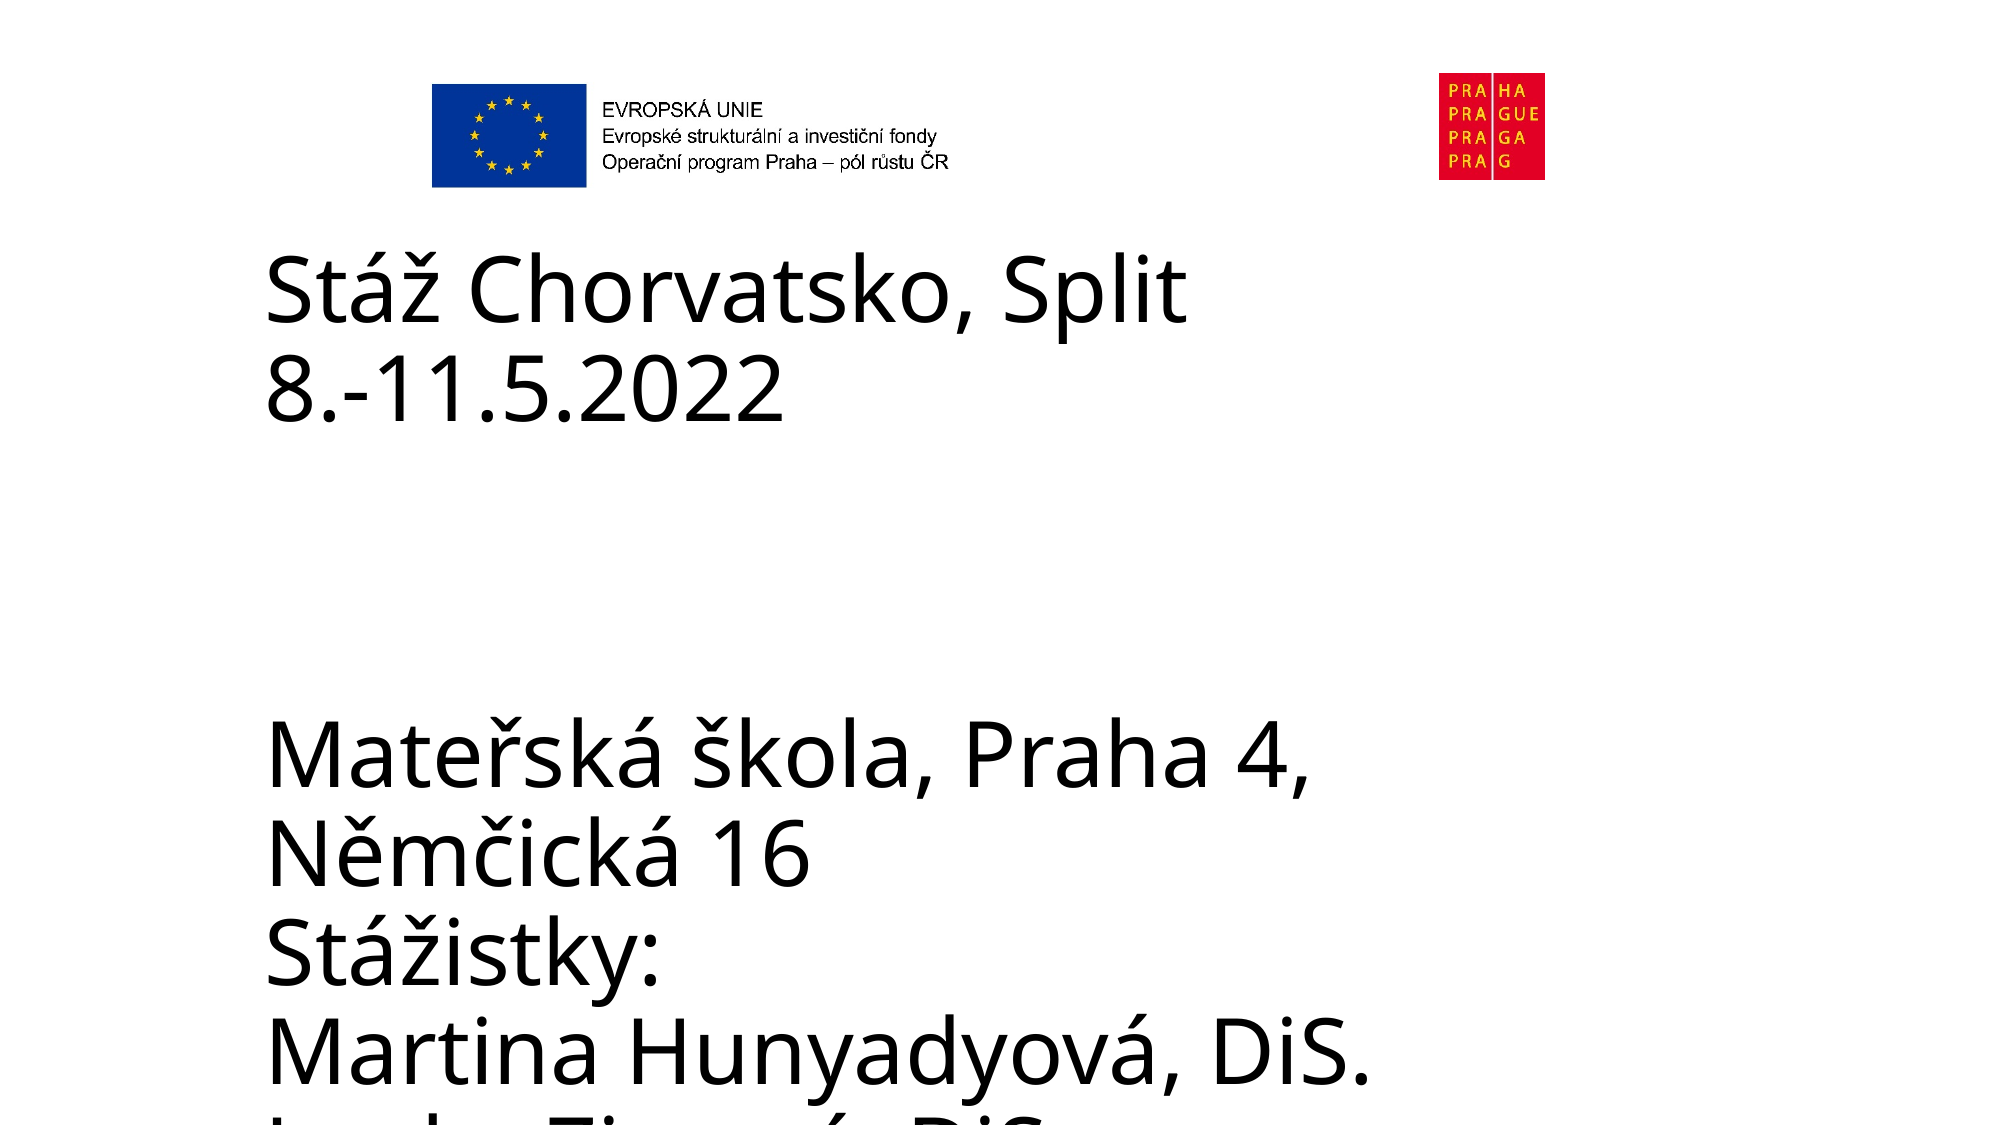

# Stáž Chorvatsko, Split 8.-11.5.2022
Mateřská škola, Praha 4, Němčická 16
Stážistky:
Martina Hunyadyová, DiS.
Lenka Zimová, DiS.